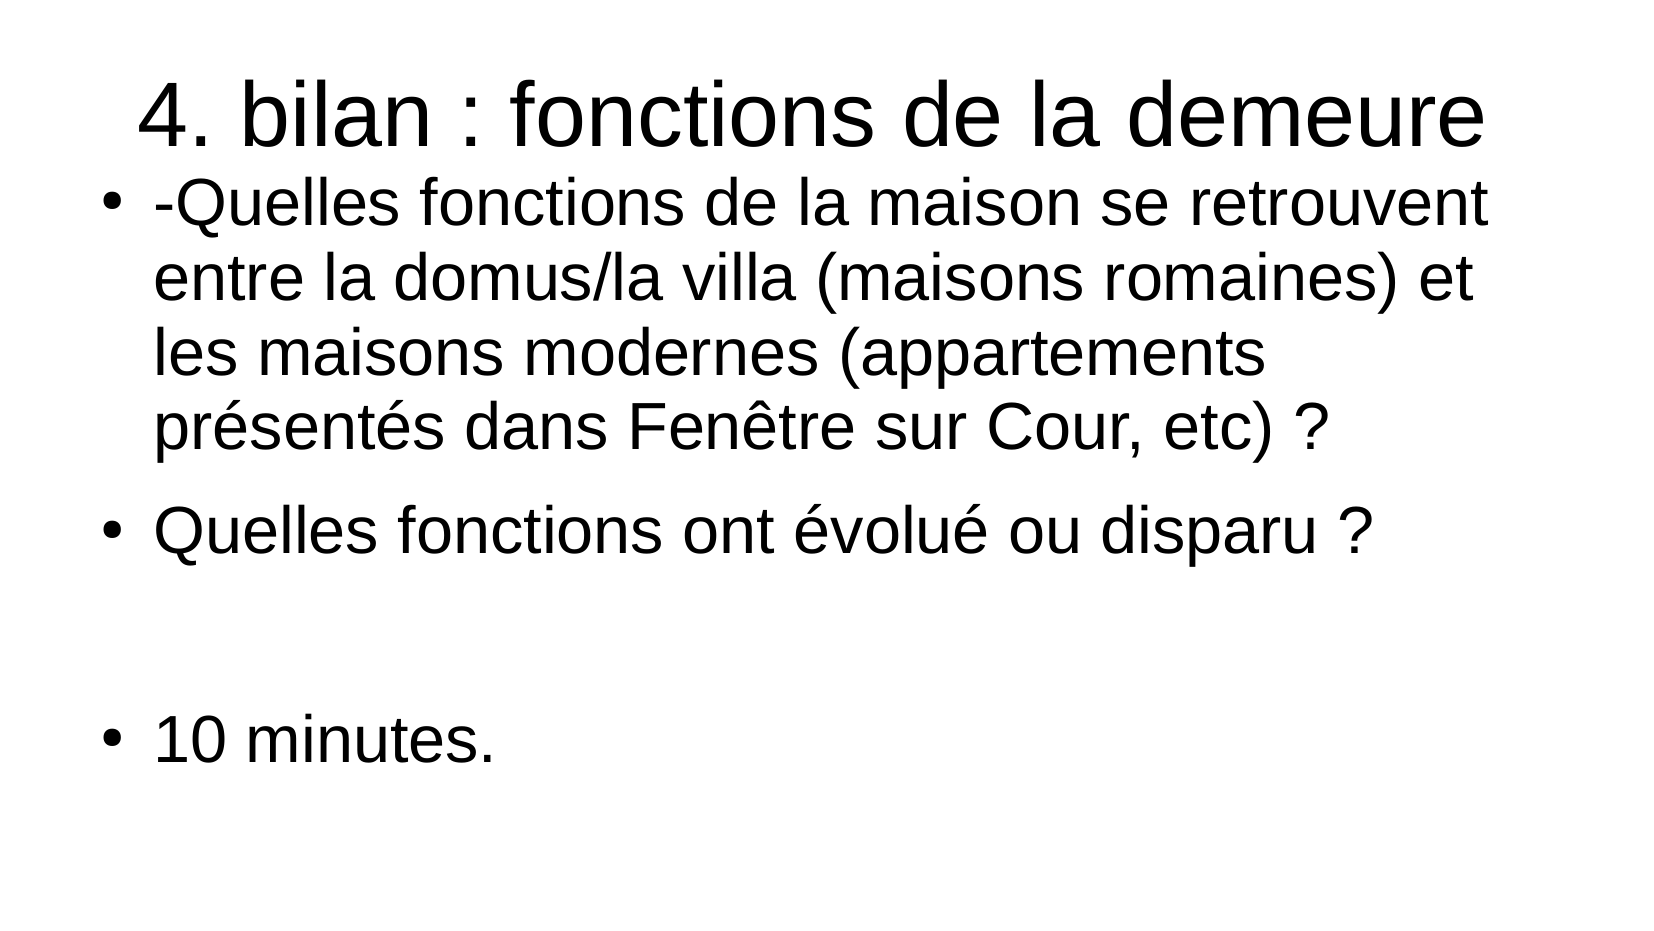

# 4. bilan : fonctions de la demeure
-Quelles fonctions de la maison se retrouvent entre la domus/la villa (maisons romaines) et les maisons modernes (appartements présentés dans Fenêtre sur Cour, etc) ?
Quelles fonctions ont évolué ou disparu ?
10 minutes.